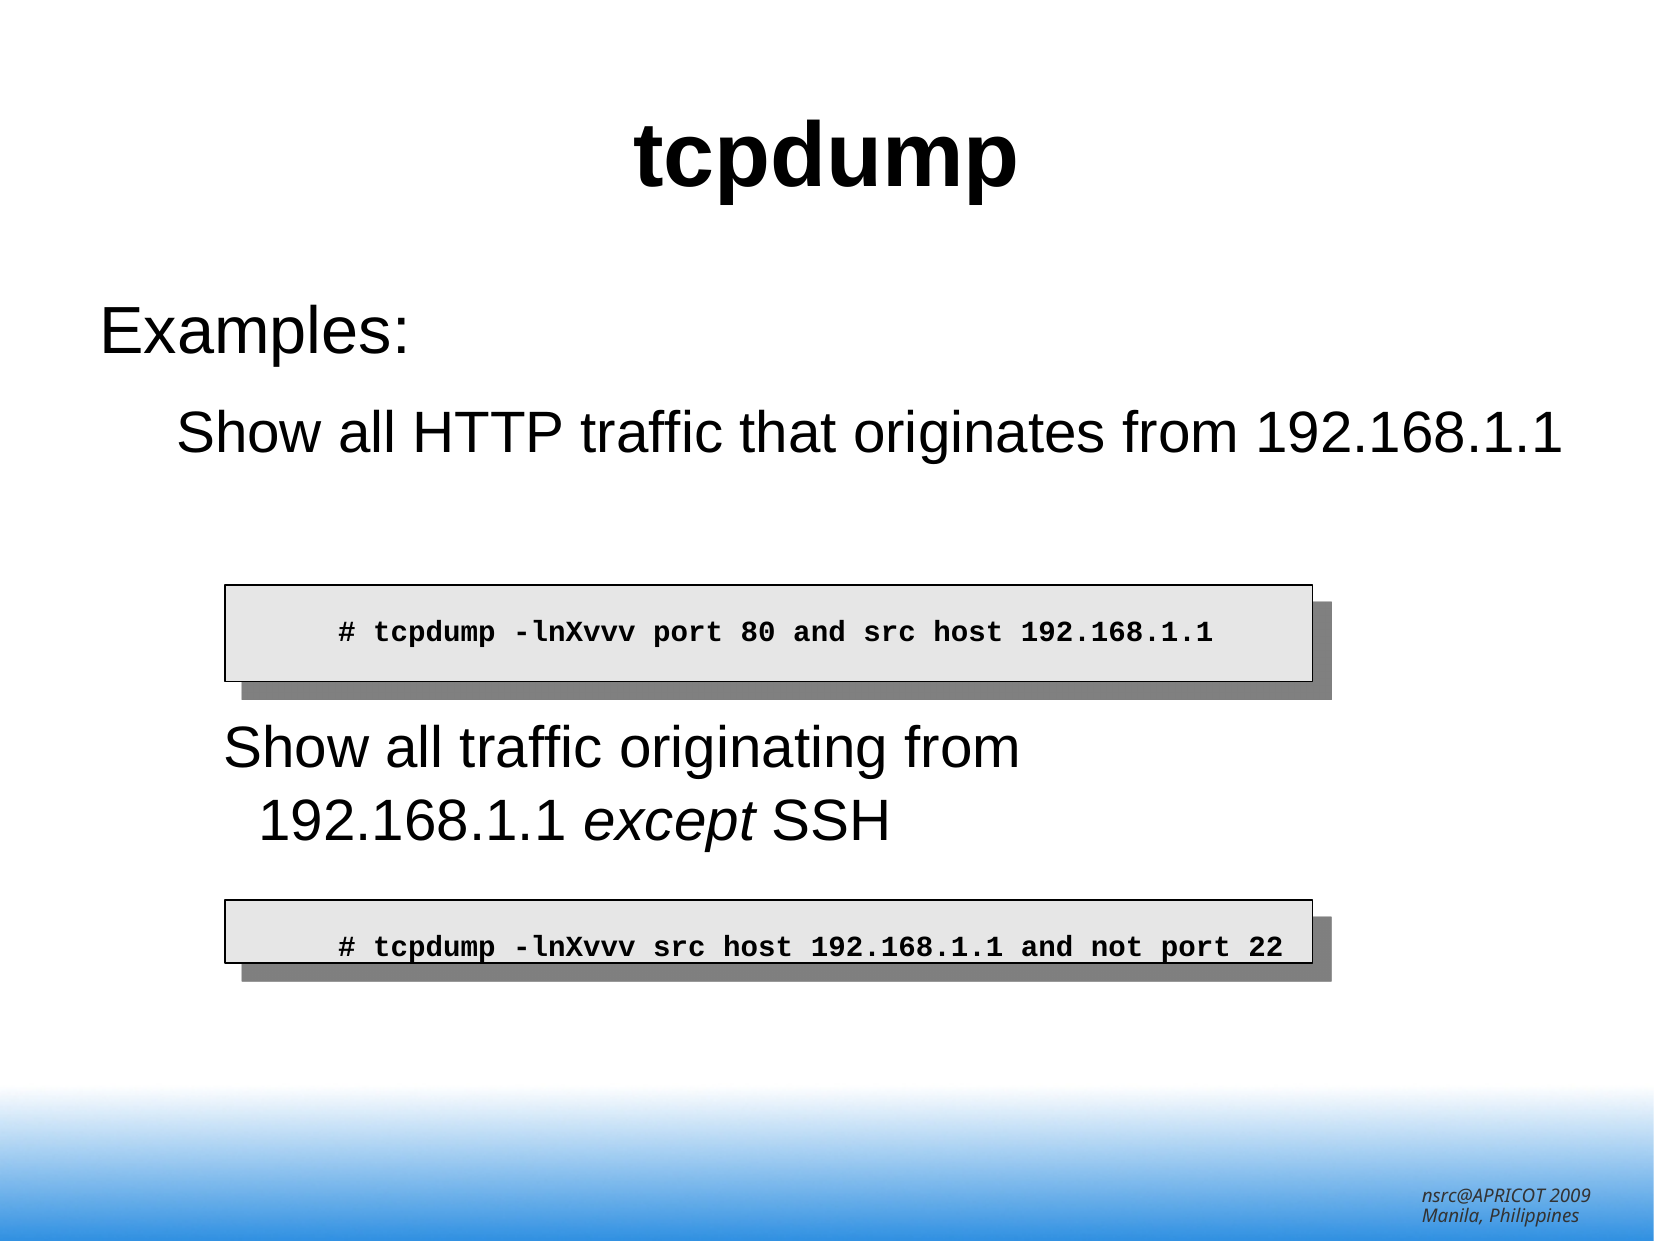

# tcpdump
Examples:
Show all HTTP traffic that originates from 192.168.1.1
# tcpdump -lnXvvv port 80 and src host 192.168.1.1
Show all traffic originating from 192.168.1.1 except SSH
# tcpdump -lnXvvv src host 192.168.1.1 and not port 22